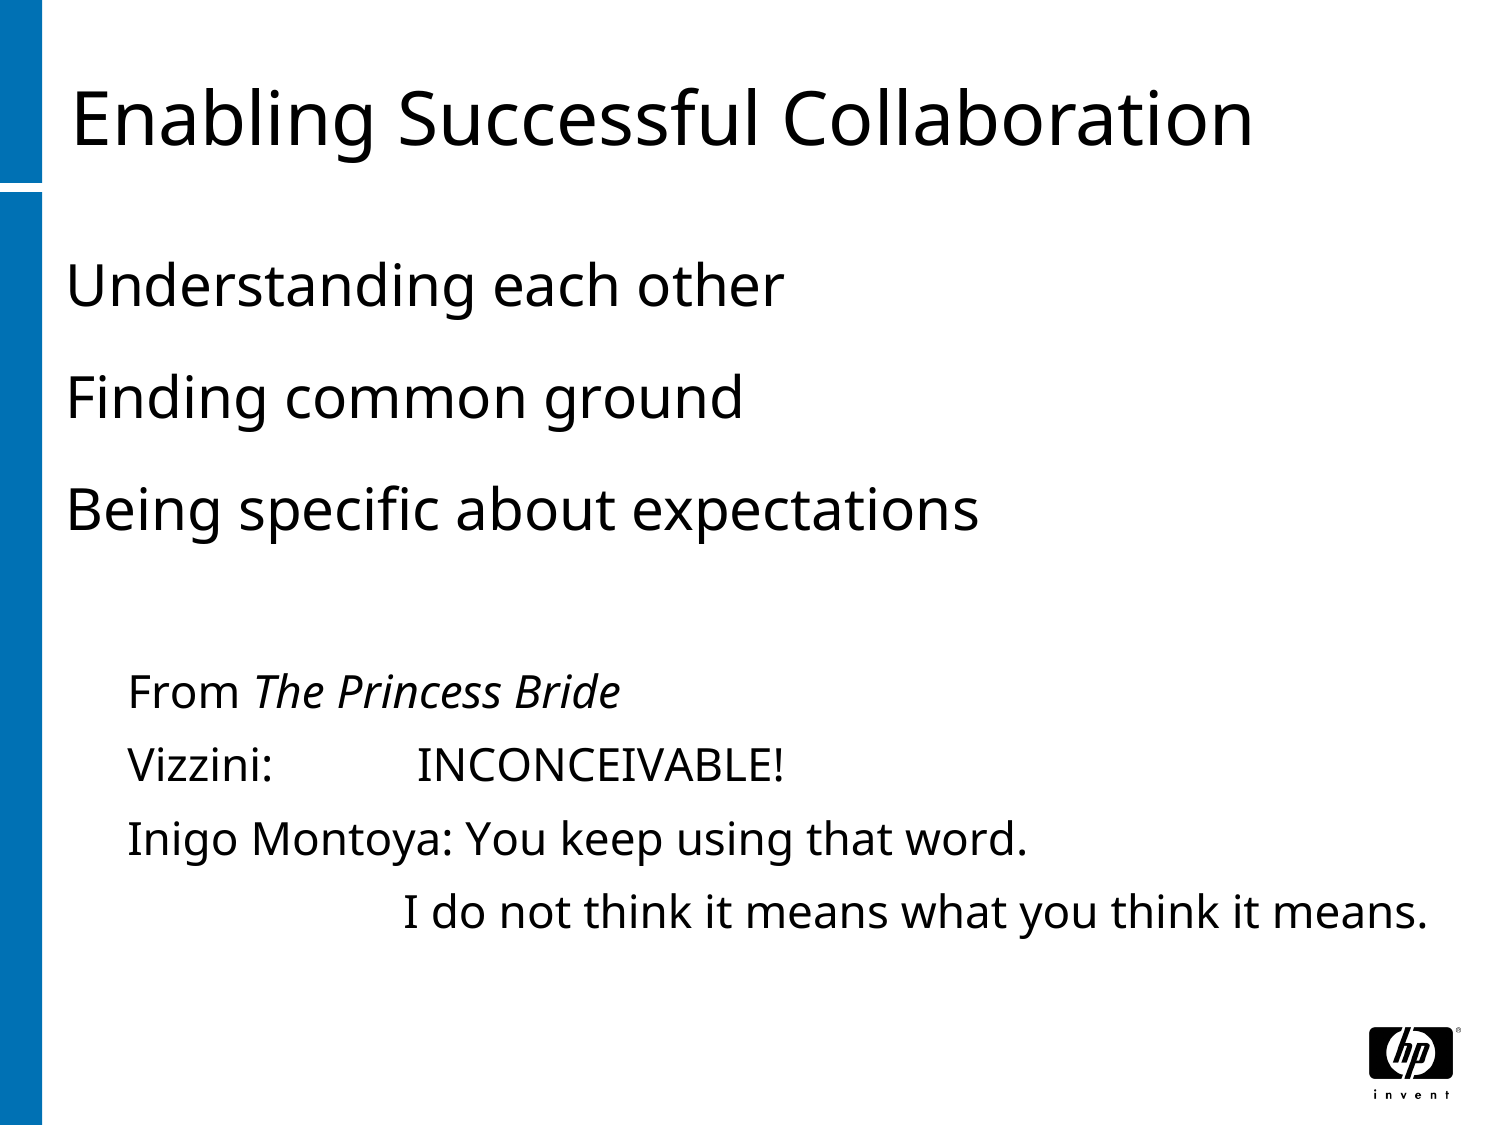

# Enabling Successful Collaboration
Understanding each other
Finding common ground
Being specific about expectations
From The Princess Bride
Vizzini: INCONCEIVABLE!
Inigo Montoya: You keep using that word.
 I do not think it means what you think it means.